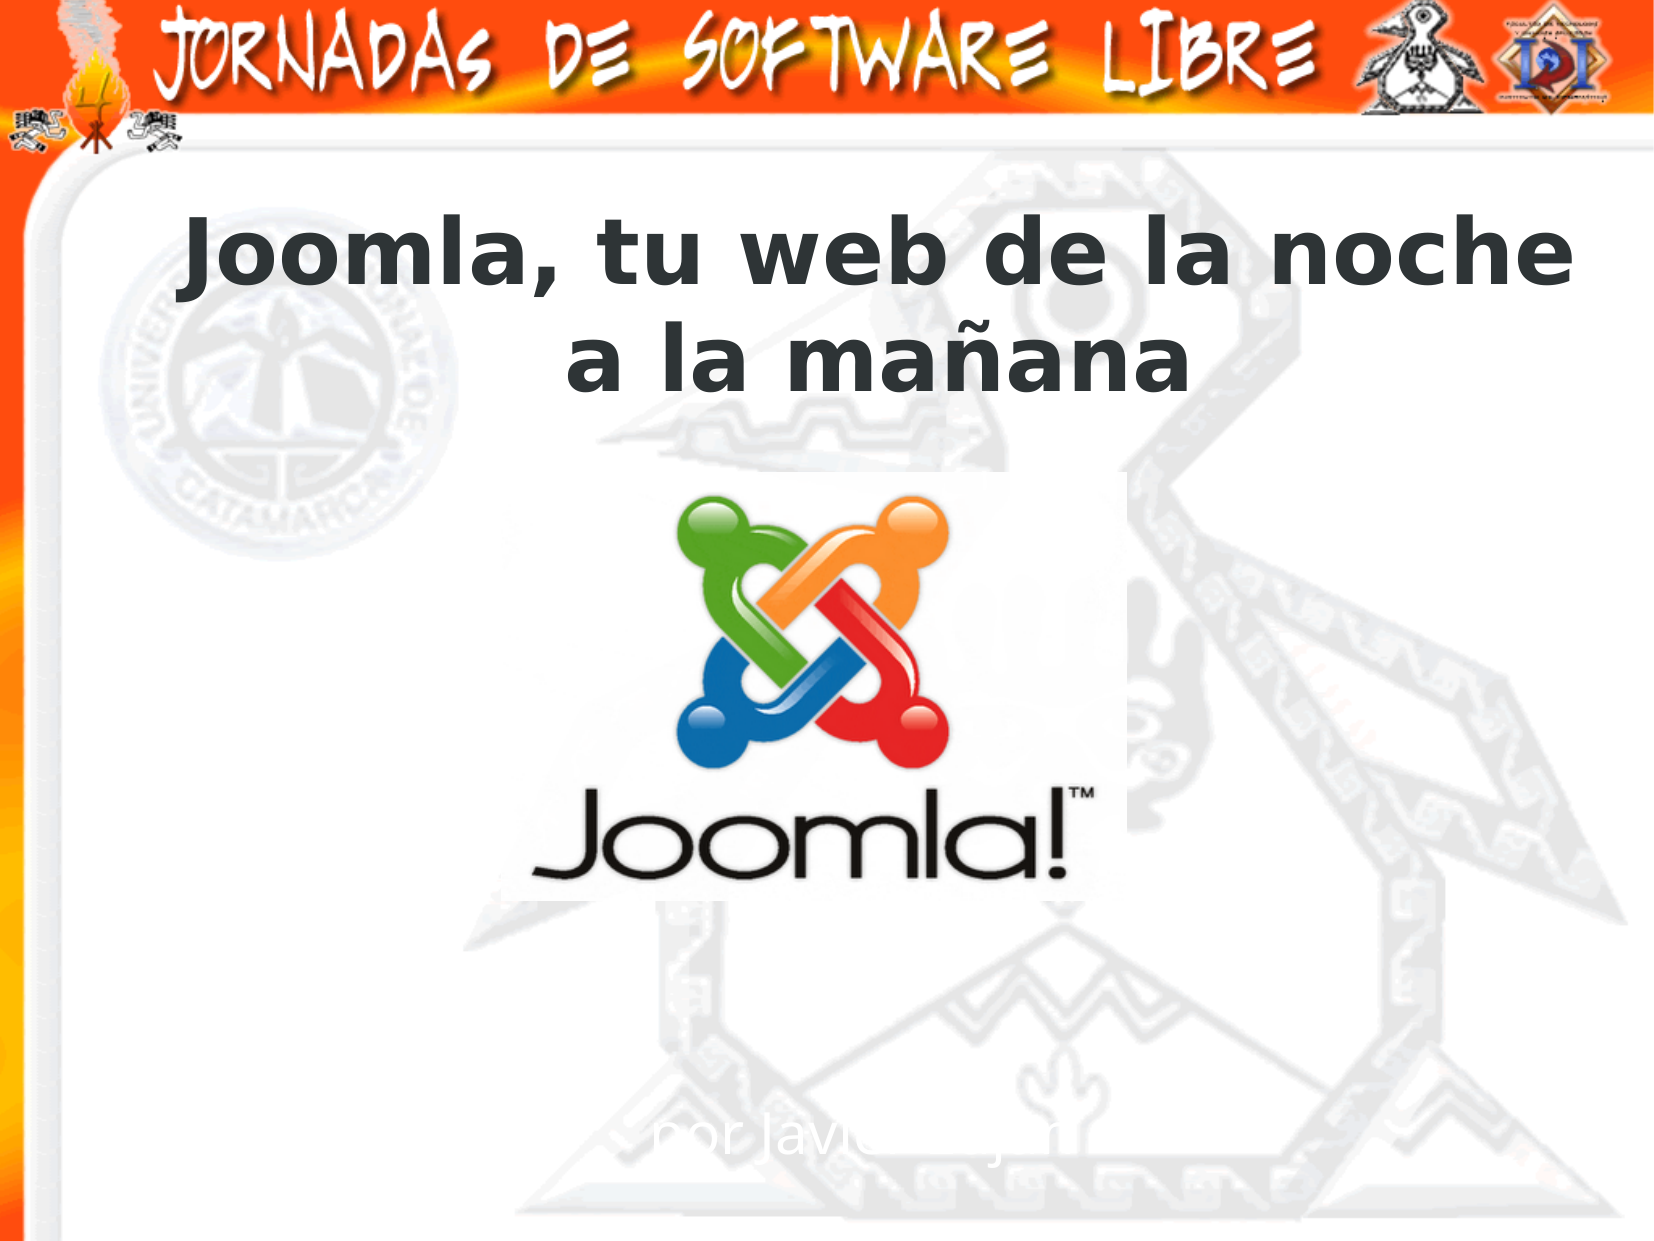

# Joomla, tu web de la noche a la mañana
por Javier Lujan